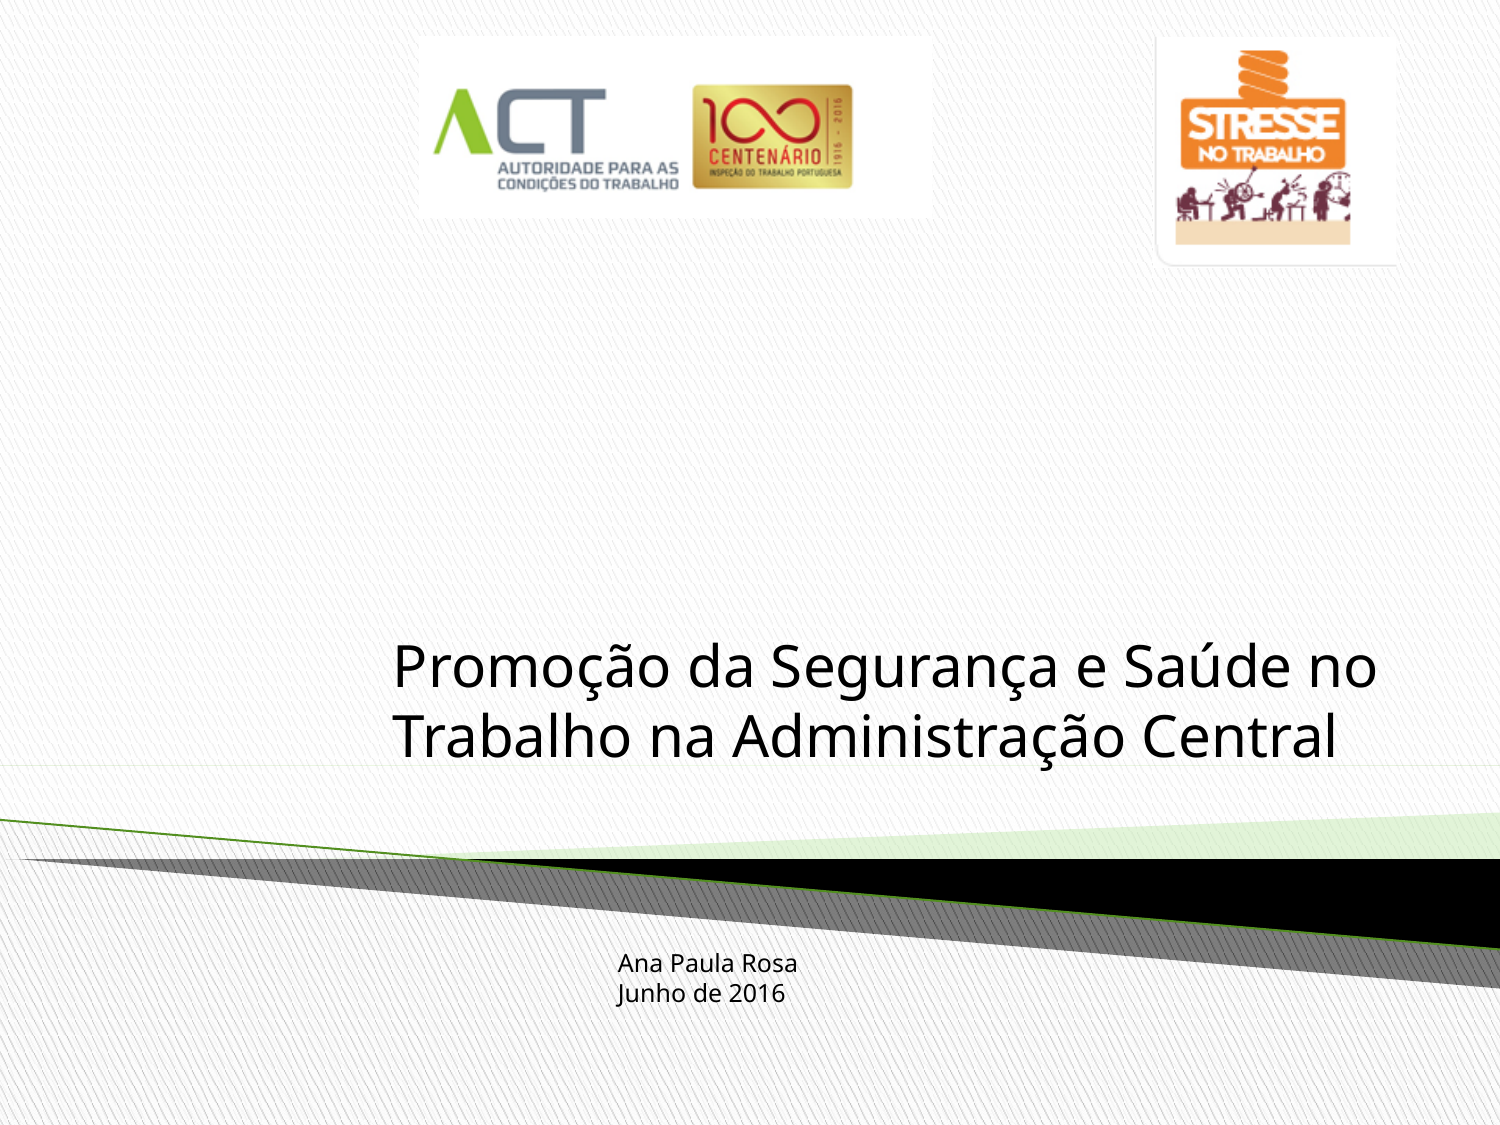

#
Promoção da Segurança e Saúde no Trabalho na Administração Central
 Ana Paula Rosa
 Junho de 2016